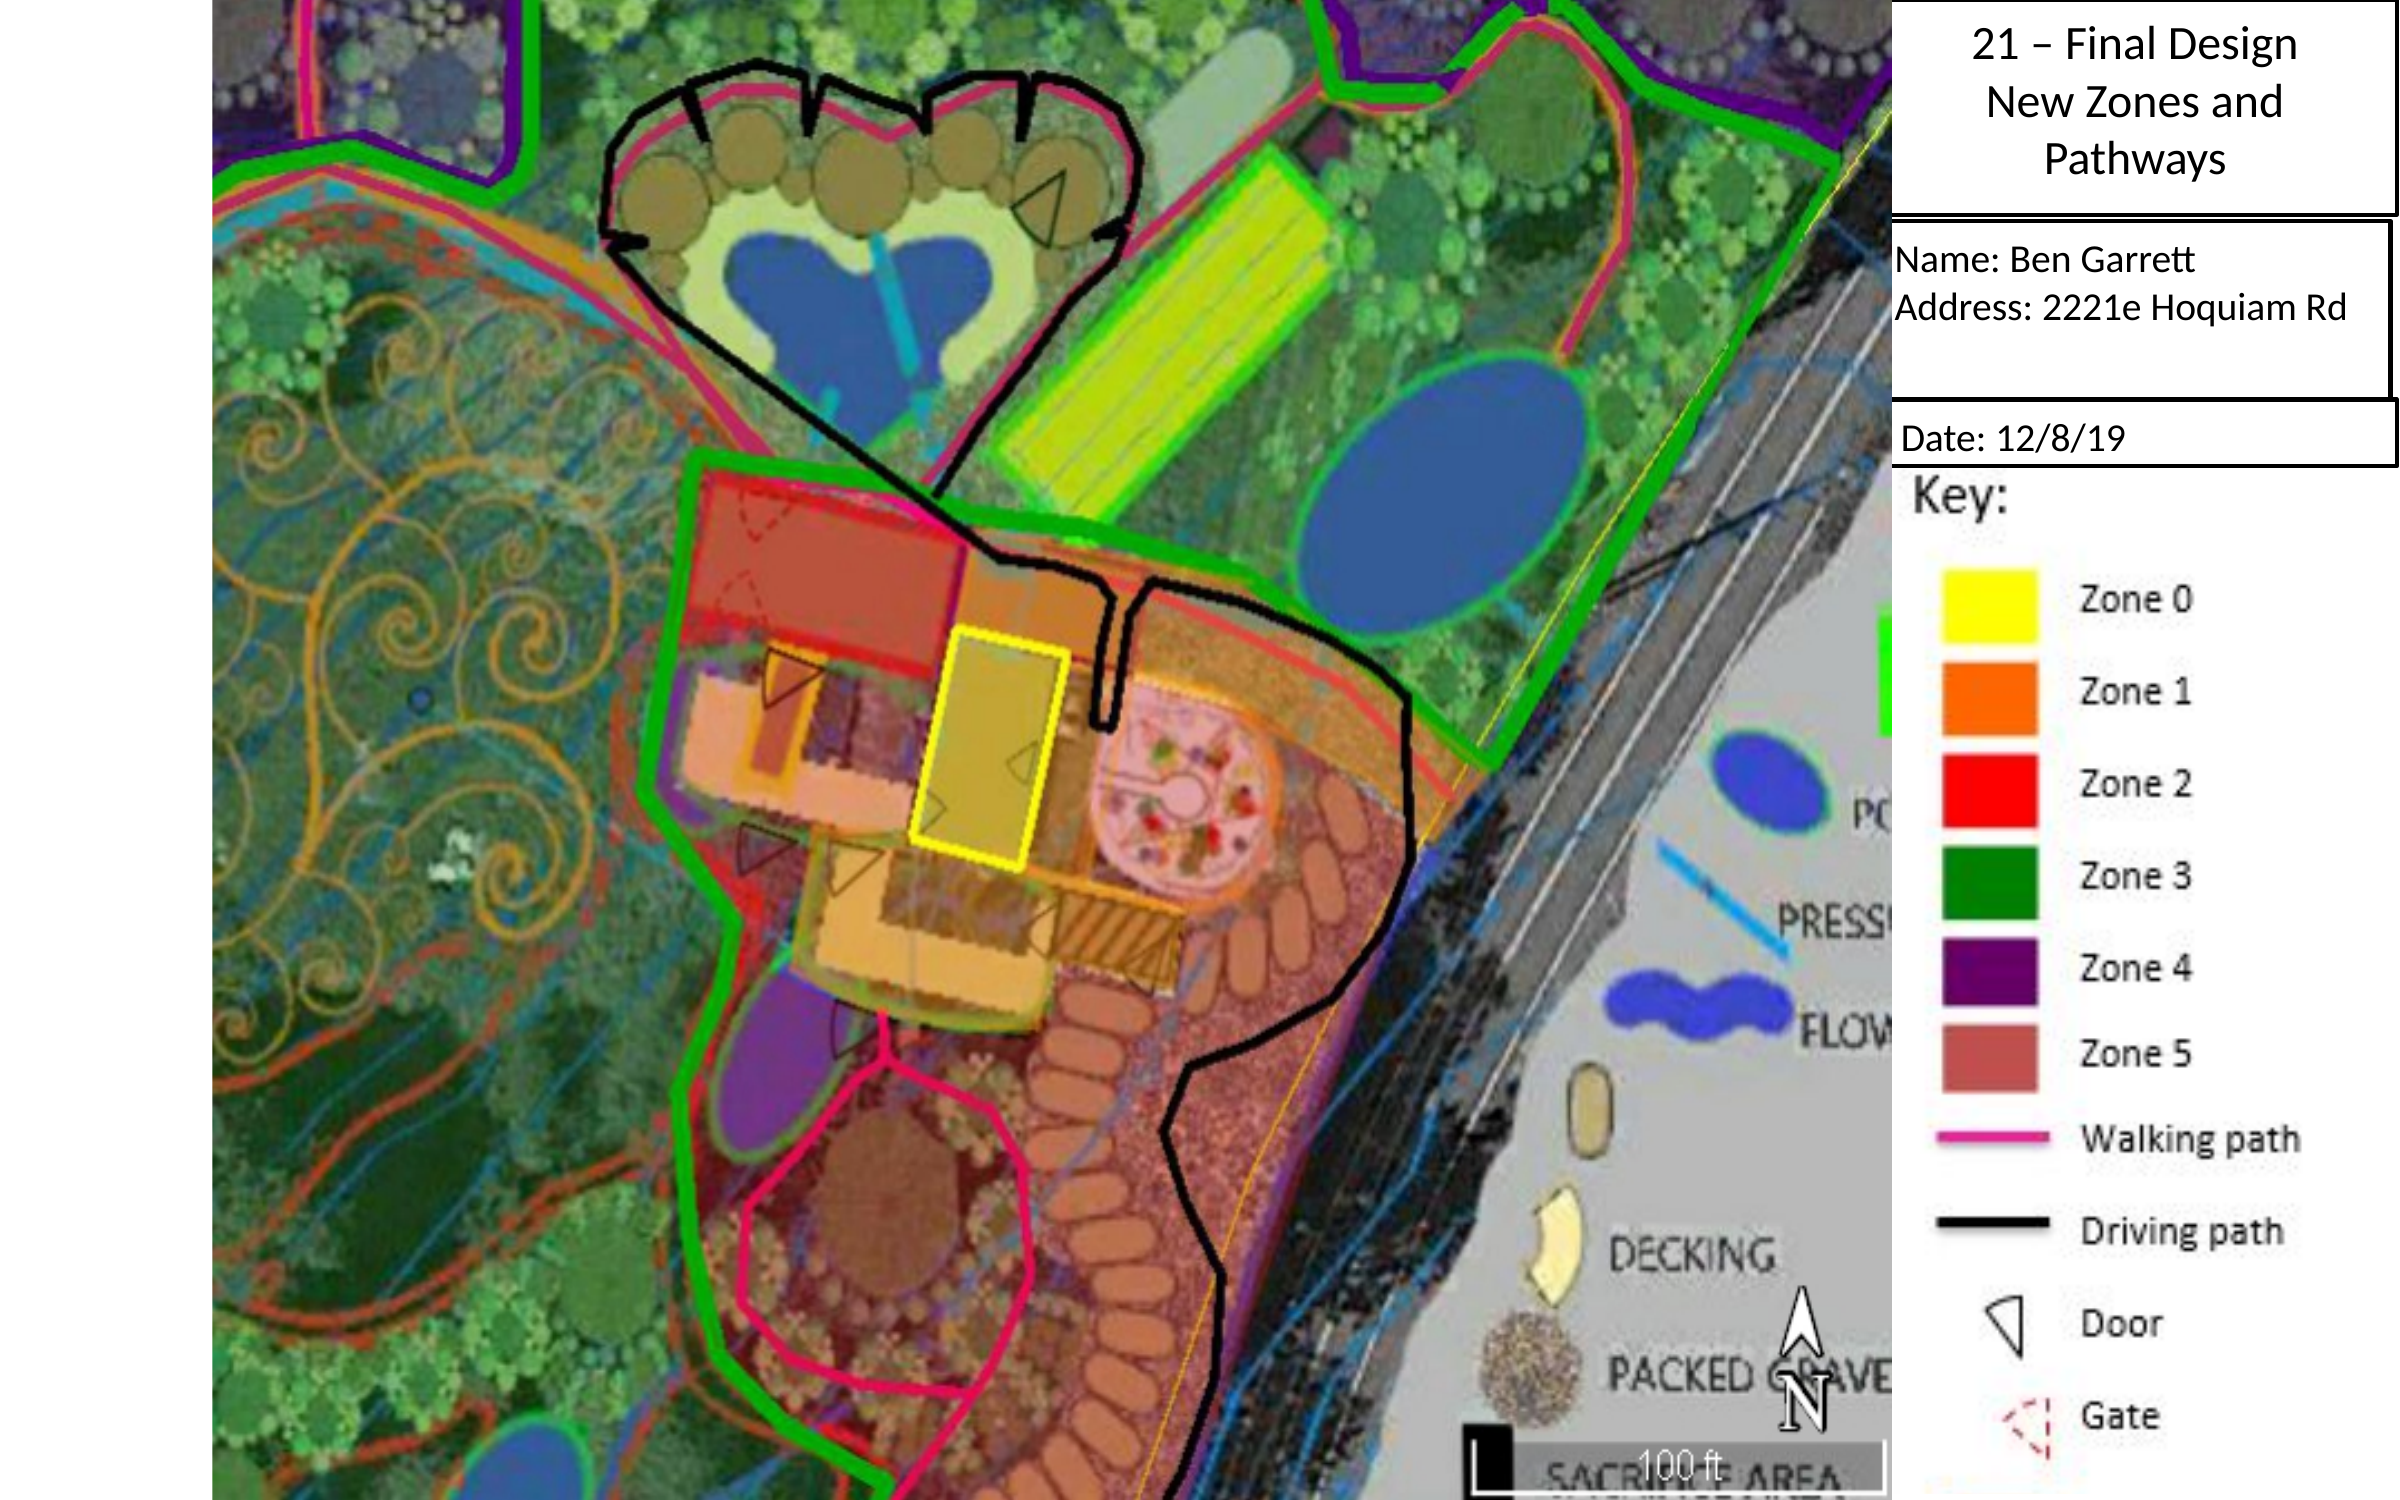

21 – Final Design
New Zones and Pathways
Name: Ben Garrett
Address: 2221e Hoquiam Rd
Date: 12/8/19